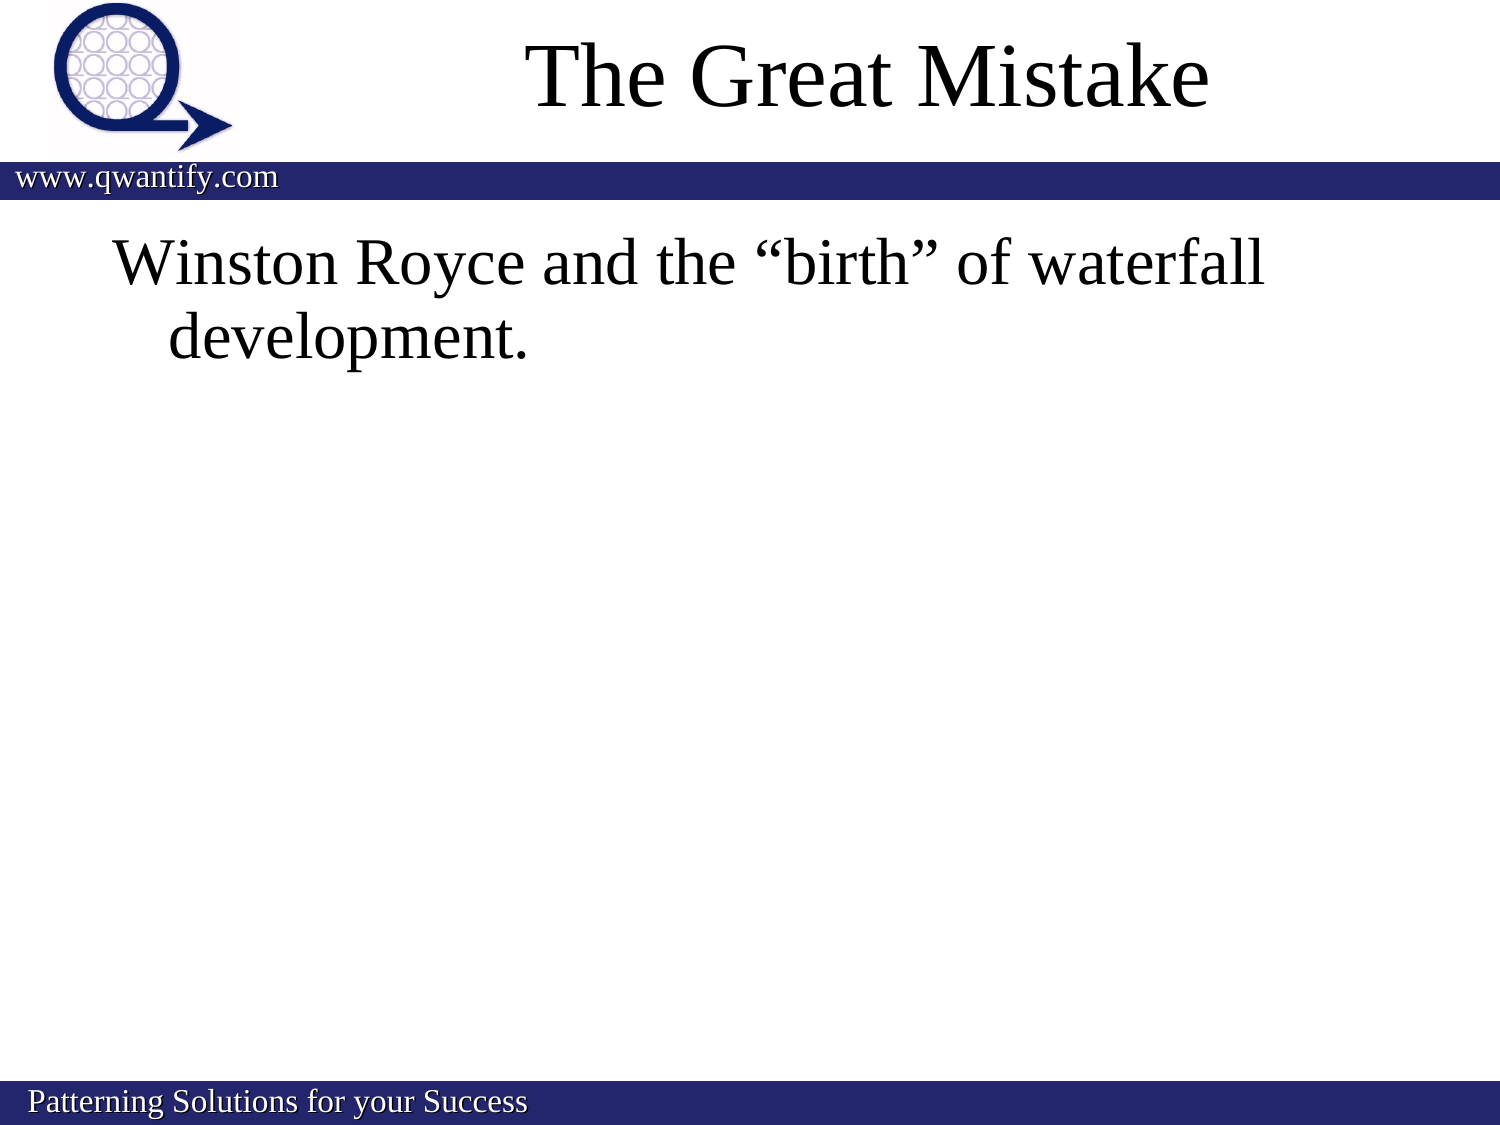

# The Great Mistake
Winston Royce and the “birth” of waterfall development.